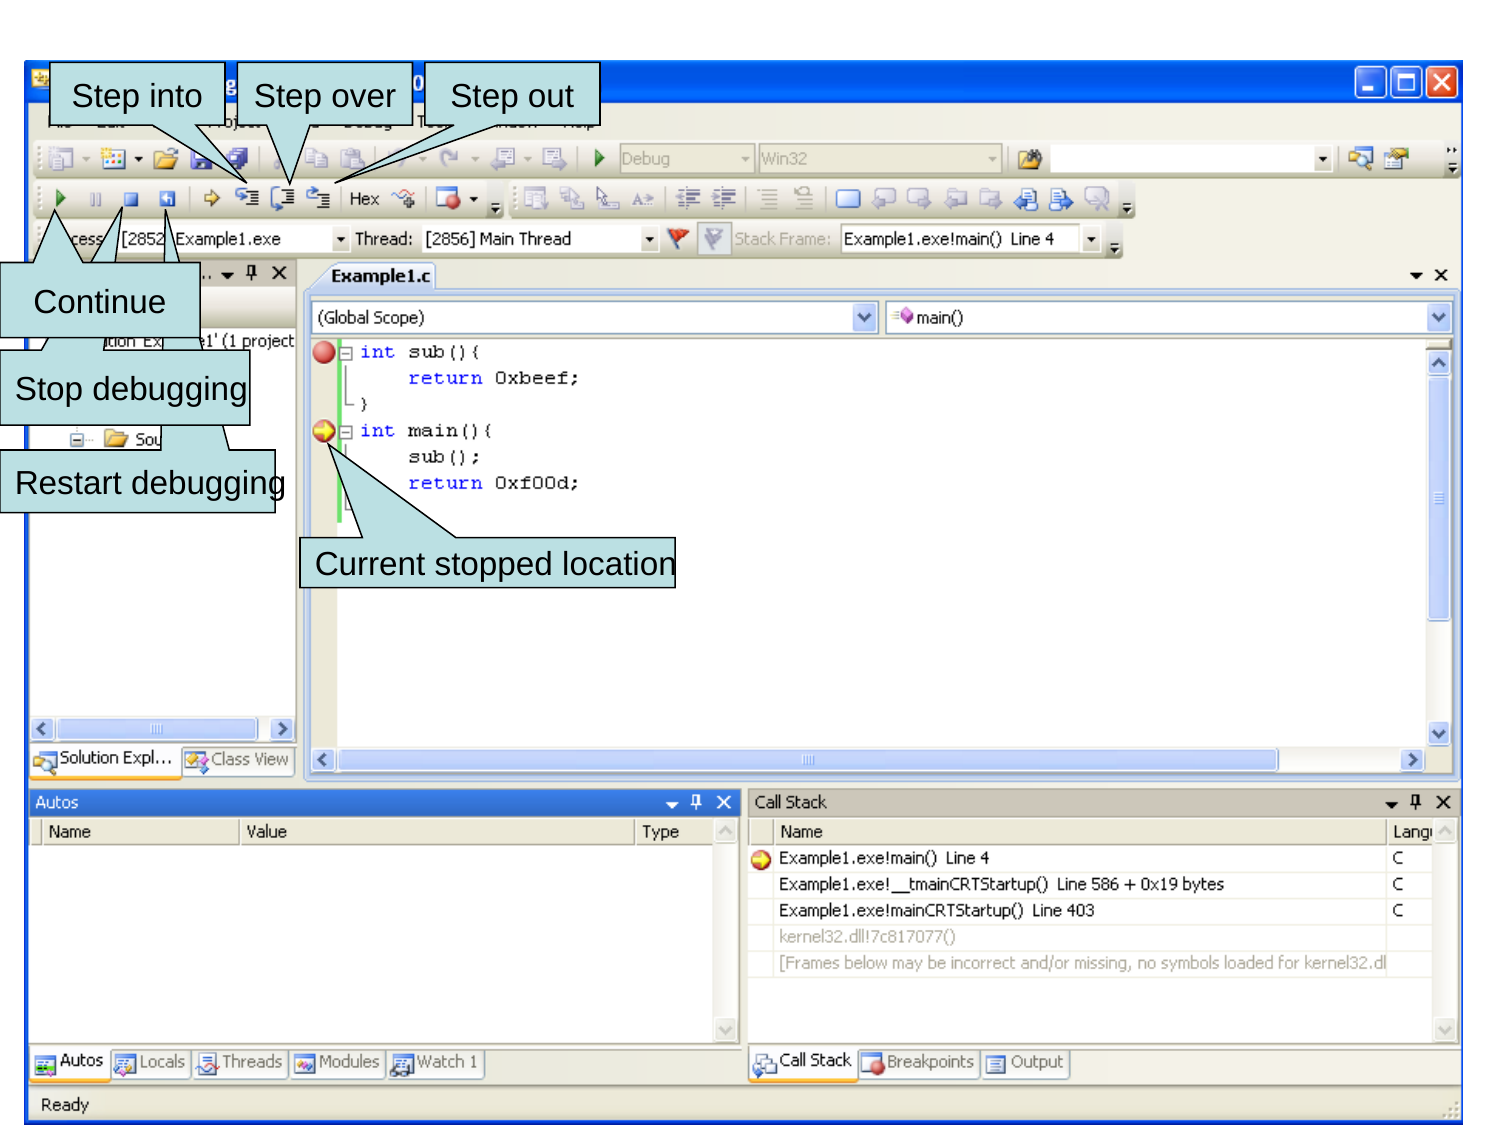

Step into
Step over
Step out
# Debugging the program 2
Continue
Stop debugging
Restart debugging
Current stopped location